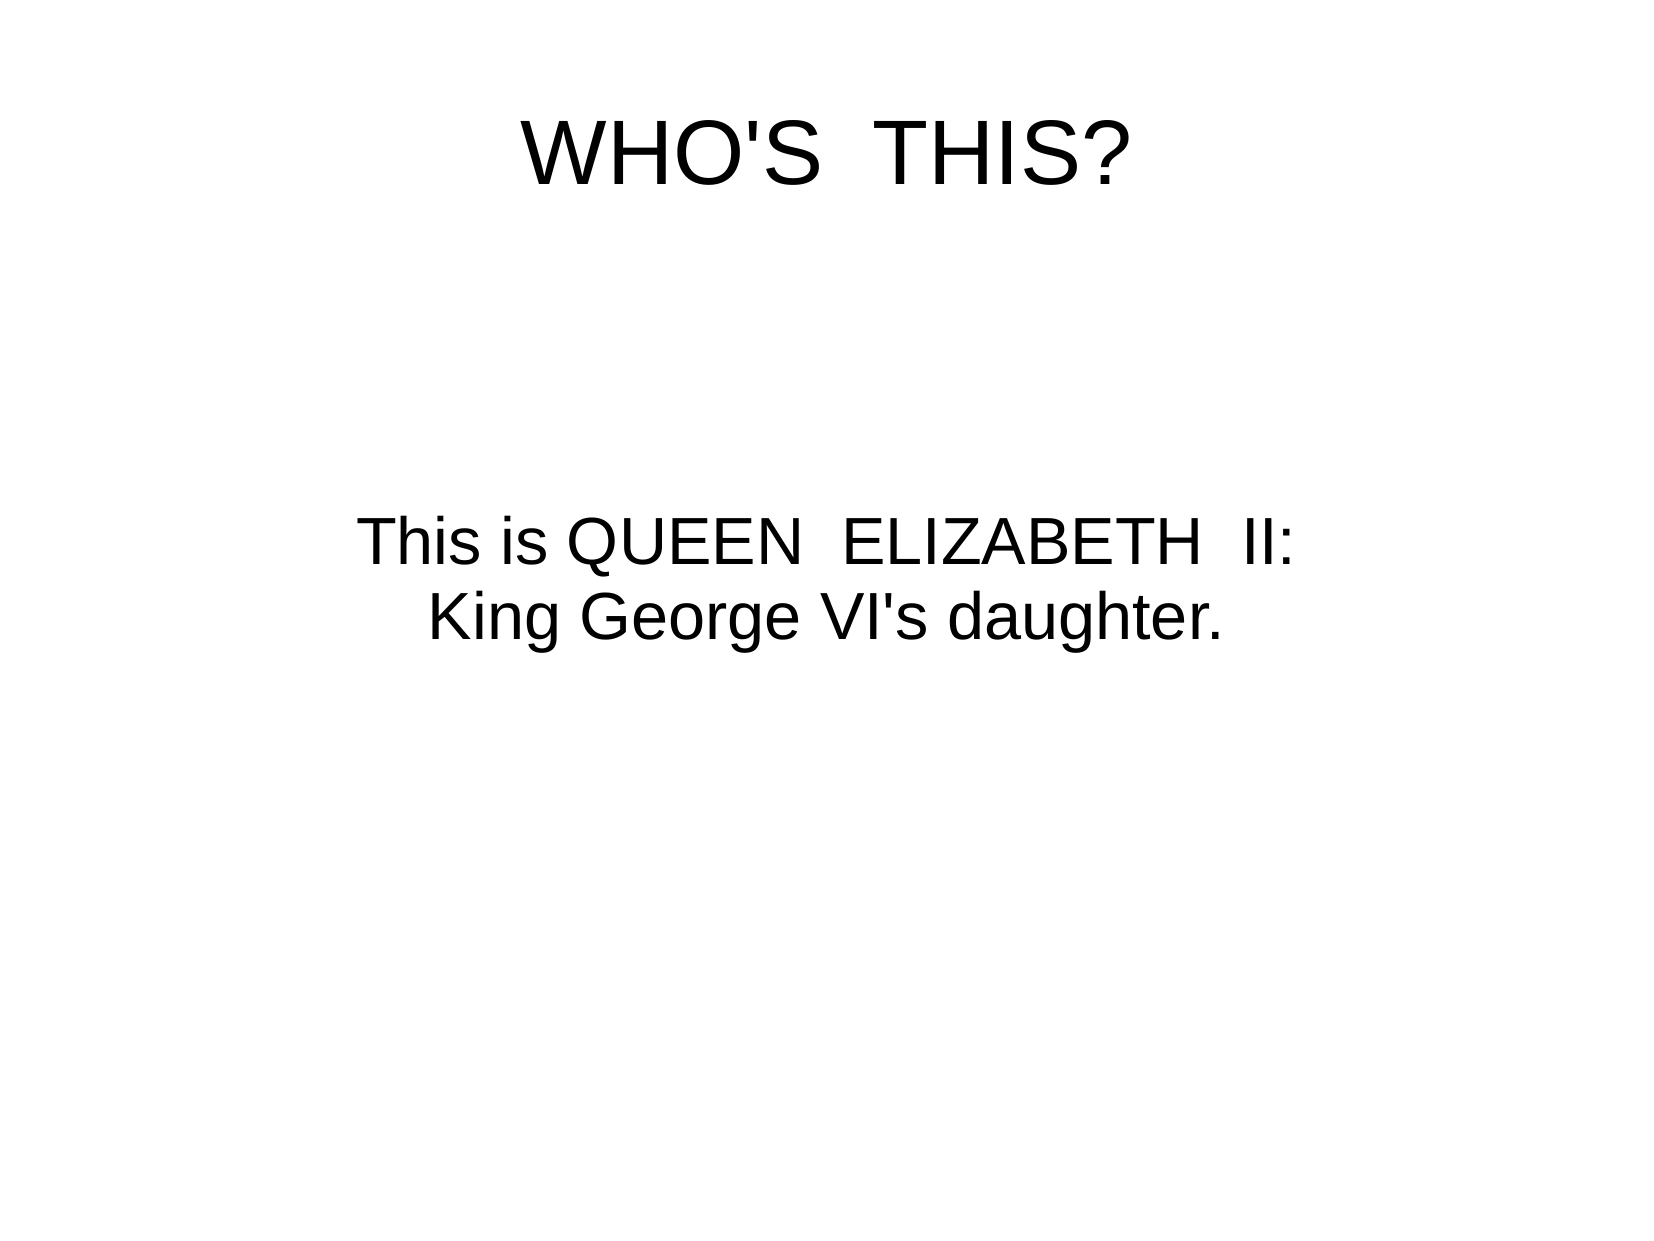

This is QUEEN ELIZABETH II:
King George VI's daughter.
# WHO'S THIS?